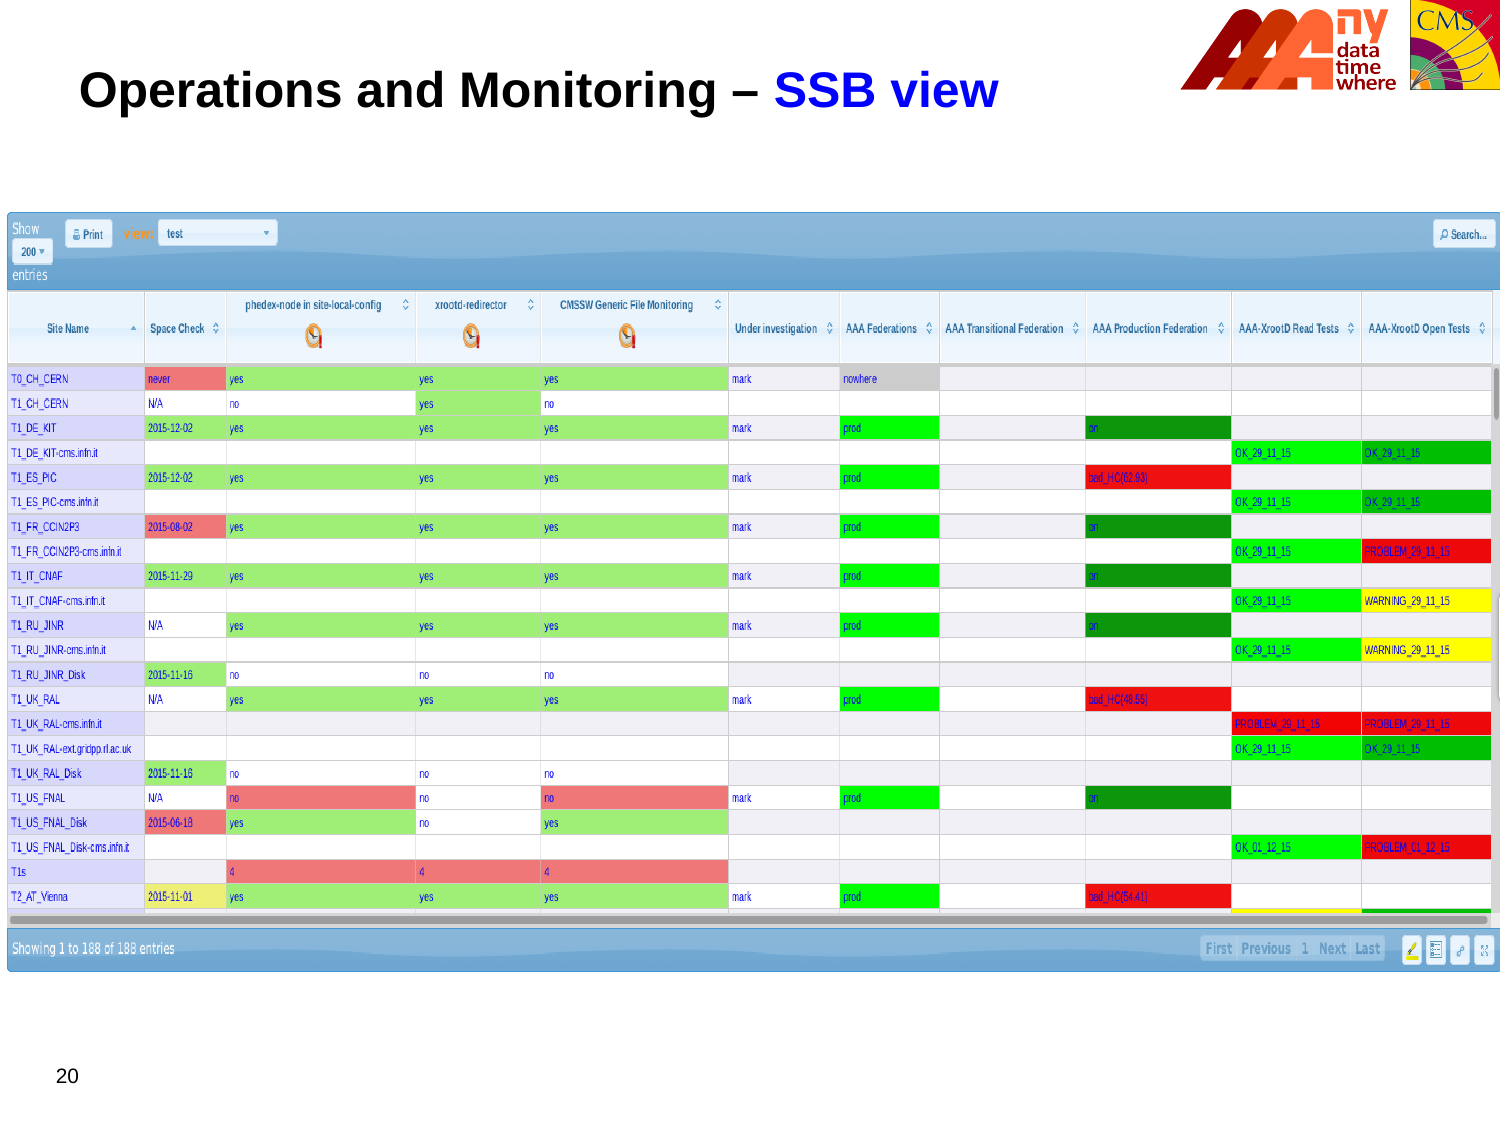

# Operations and Monitoring – SSB view